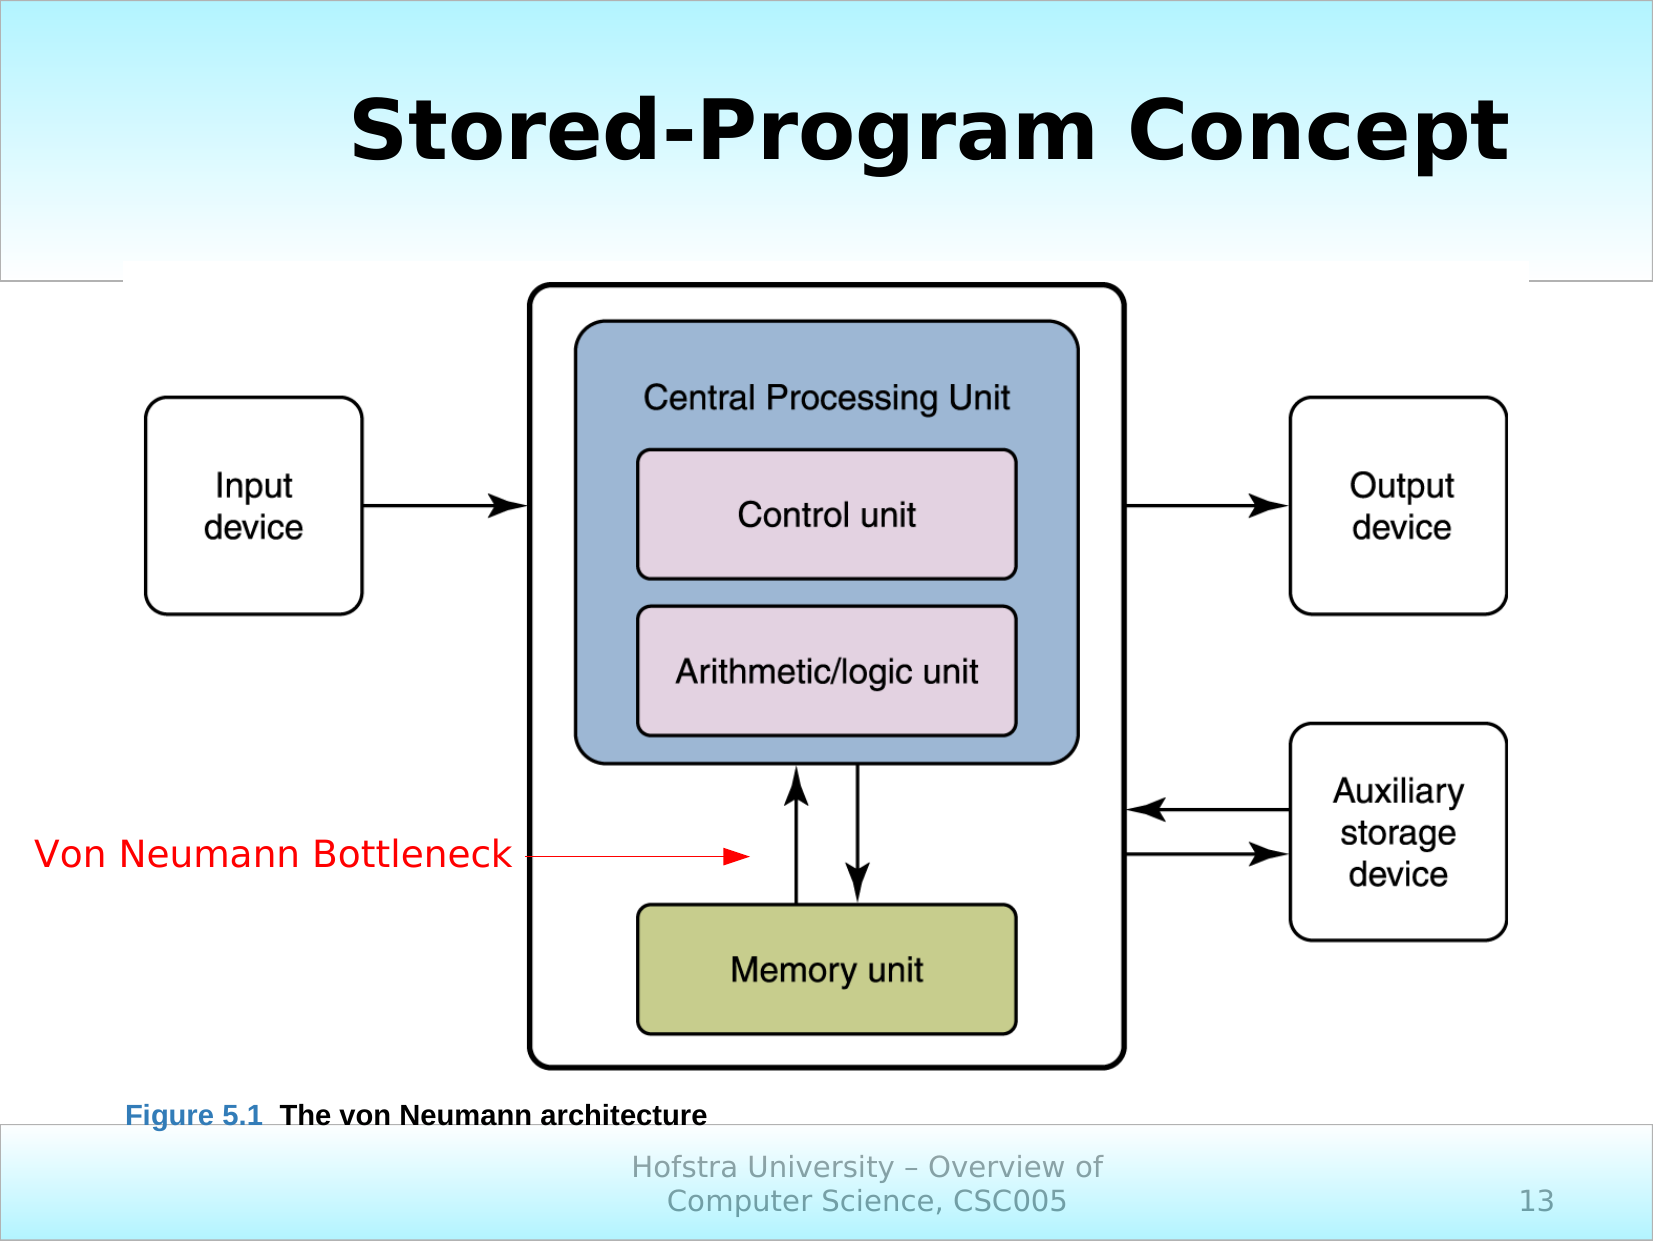

# Stored-Program Concept
Von Neumann Bottleneck
Figure 5.1 The von Neumann architecture
13